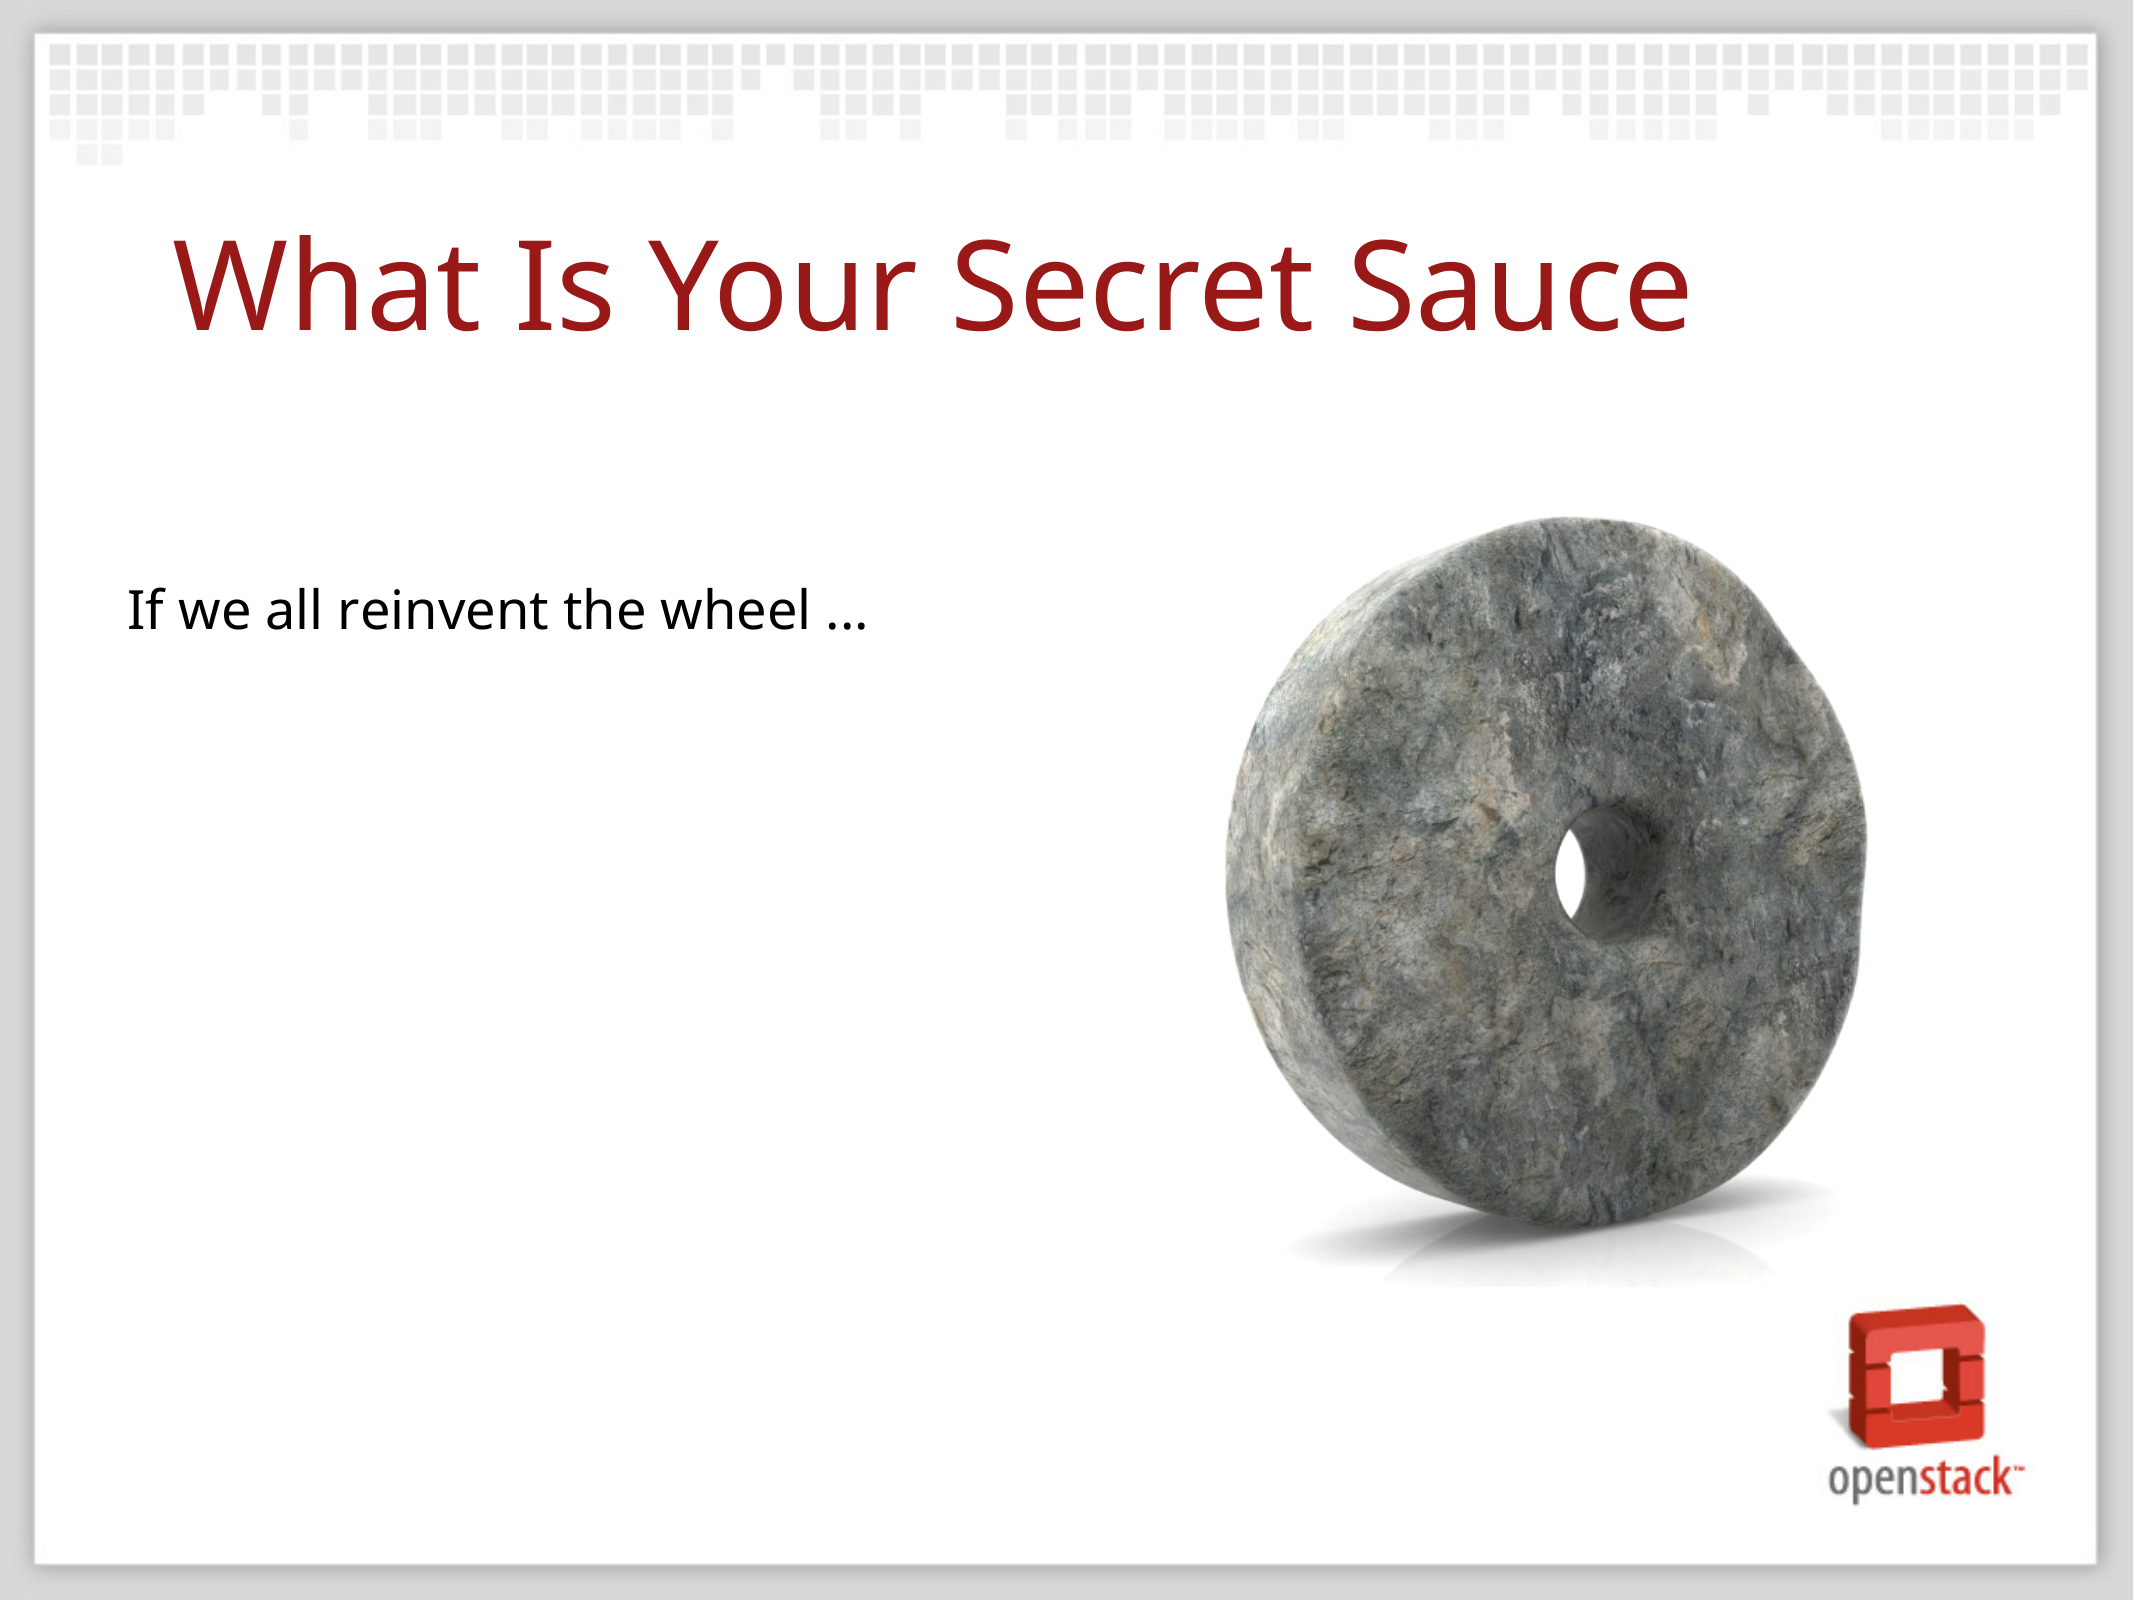

# What Is Your Secret Sauce
If we all reinvent the wheel ...